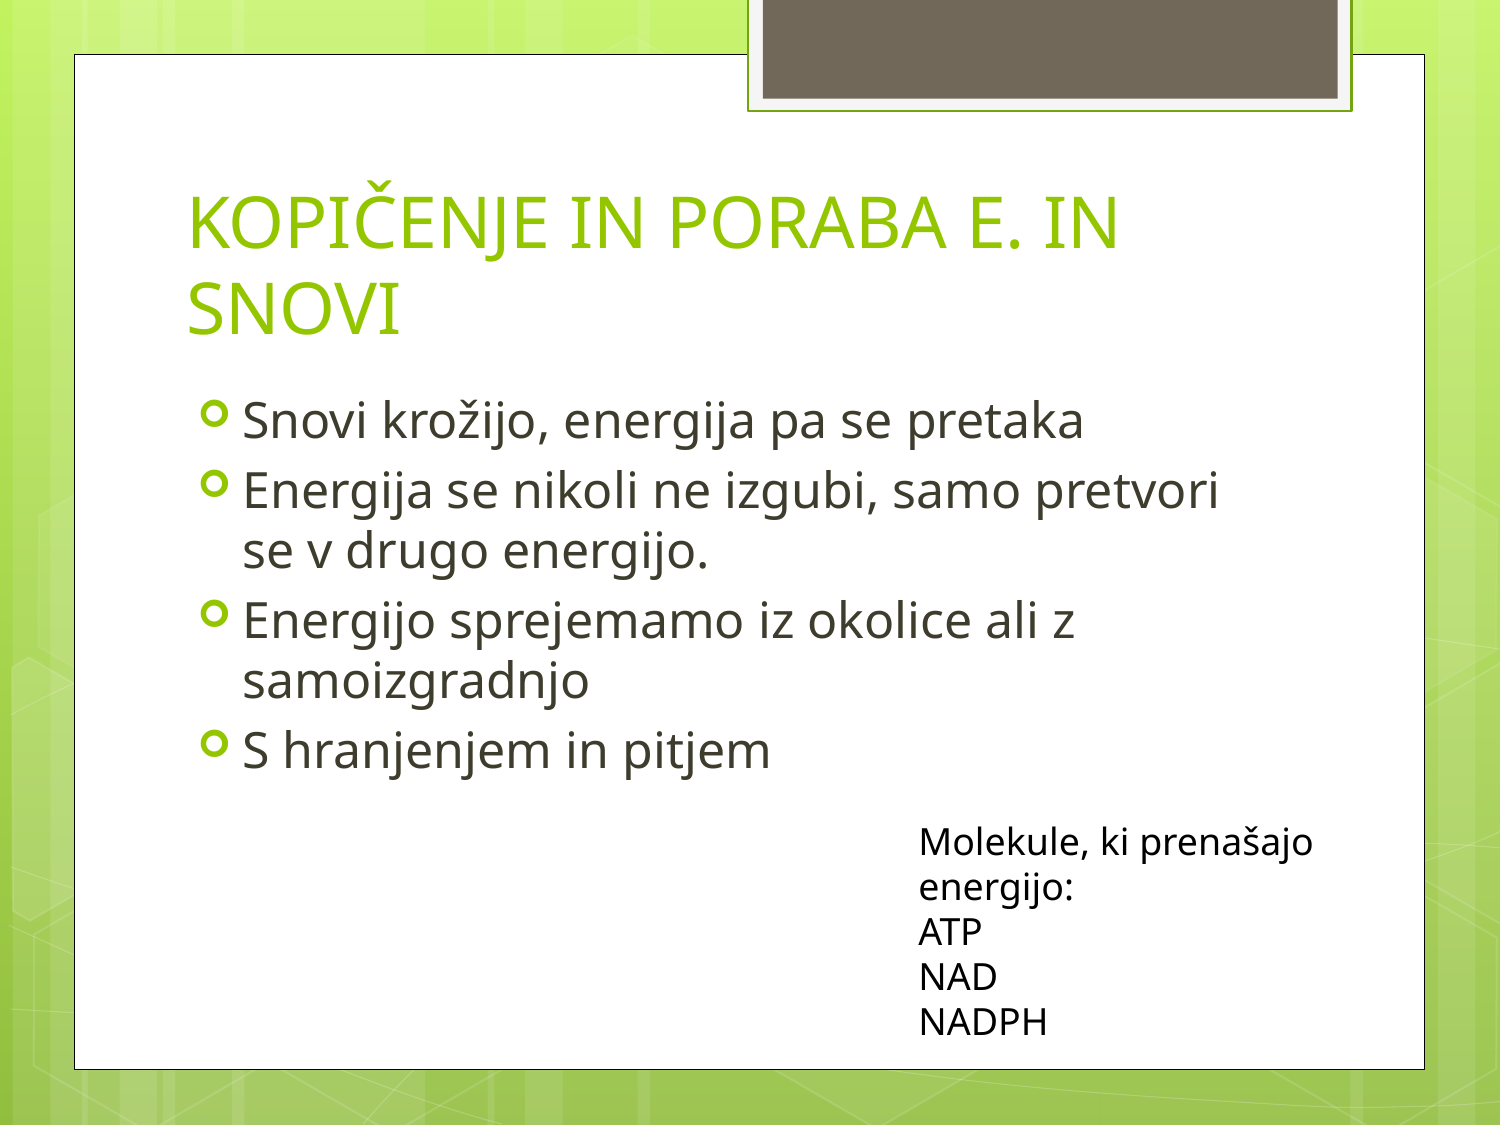

# KOPIČENJE IN PORABA E. IN SNOVI
Snovi krožijo, energija pa se pretaka
Energija se nikoli ne izgubi, samo pretvori se v drugo energijo.
Energijo sprejemamo iz okolice ali z samoizgradnjo
S hranjenjem in pitjem
Molekule, ki prenašajo energijo:
ATP
NAD
NADPH